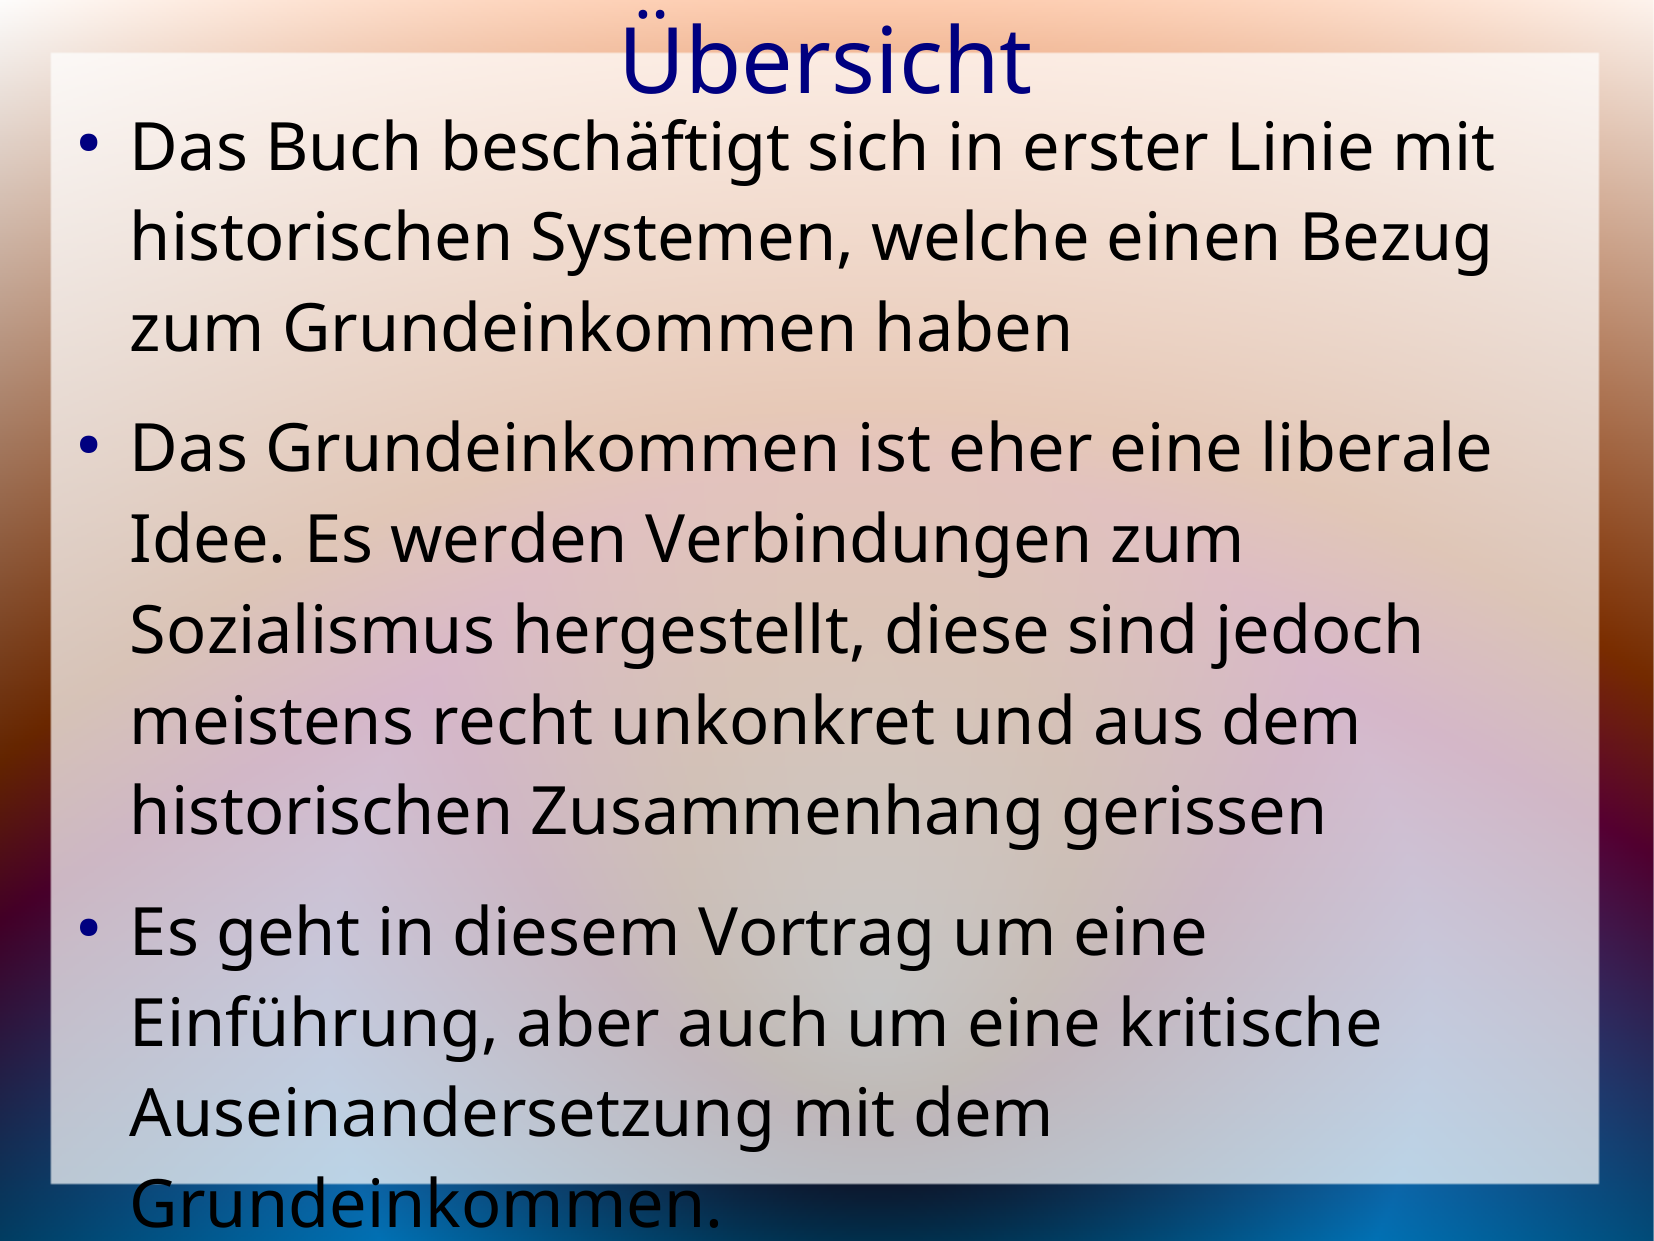

# Übersicht
Das Buch beschäftigt sich in erster Linie mit historischen Systemen, welche einen Bezug zum Grundeinkommen haben
Das Grundeinkommen ist eher eine liberale Idee. Es werden Verbindungen zum Sozialismus hergestellt, diese sind jedoch meistens recht unkonkret und aus dem historischen Zusammenhang gerissen
Es geht in diesem Vortrag um eine Einführung, aber auch um eine kritische Auseinandersetzung mit dem Grundeinkommen.
Kommentare meinerseits in dieser Schrift